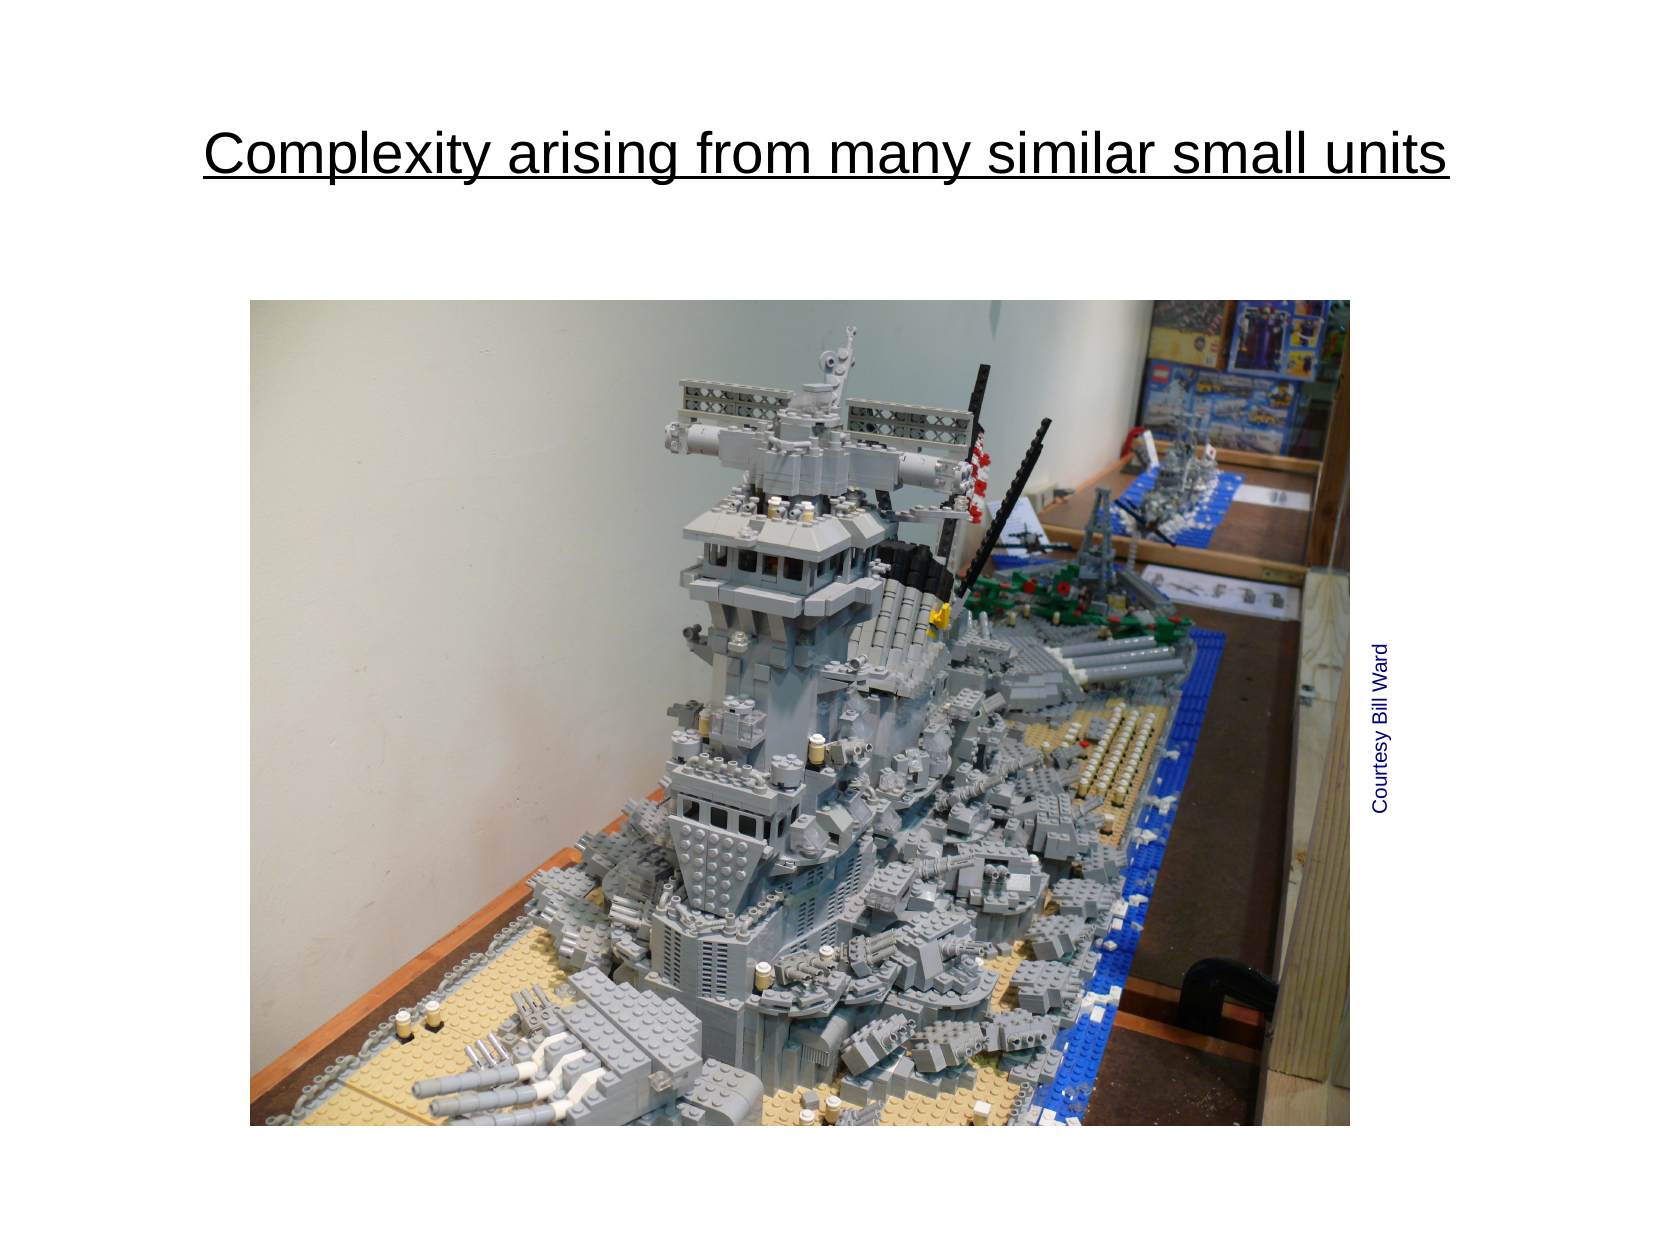

# Complexity arising from many similar small units
Courtesy Bill Ward